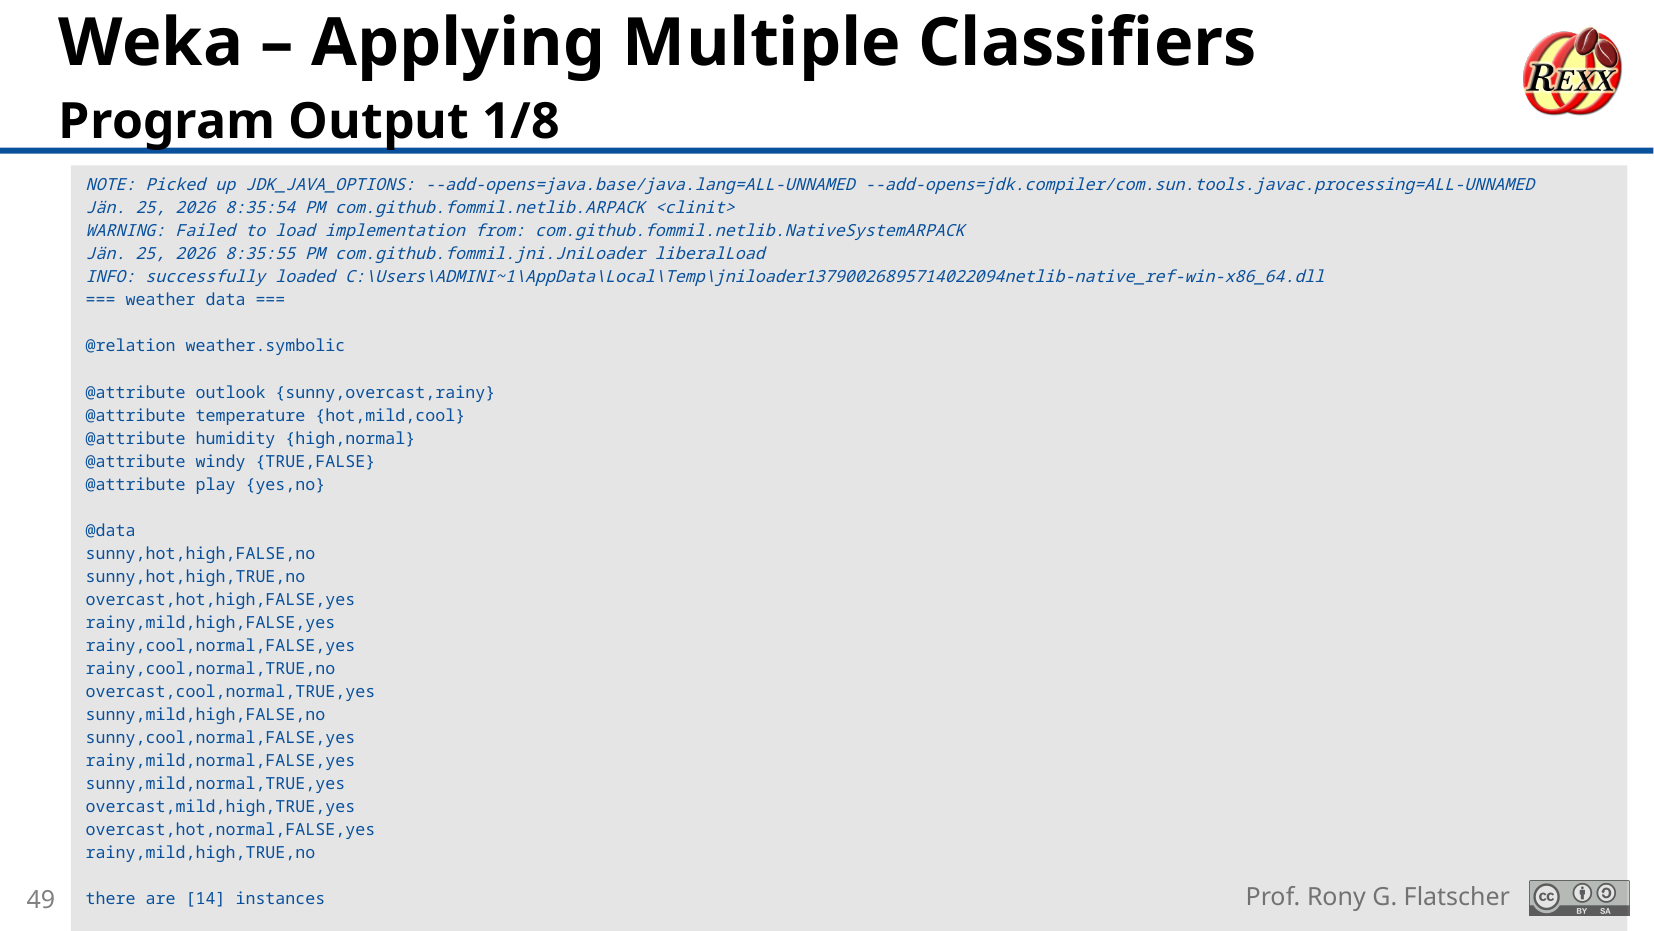

# Weka – Applying Multiple Classifiers Program Output 1/8
NOTE: Picked up JDK_JAVA_OPTIONS: --add-opens=java.base/java.lang=ALL-UNNAMED --add-opens=jdk.compiler/com.sun.tools.javac.processing=ALL-UNNAMED
Jän. 25, 2026 8:35:54 PM com.github.fommil.netlib.ARPACK <clinit>
WARNING: Failed to load implementation from: com.github.fommil.netlib.NativeSystemARPACK
Jän. 25, 2026 8:35:55 PM com.github.fommil.jni.JniLoader liberalLoad
INFO: successfully loaded C:\Users\ADMINI~1\AppData\Local\Temp\jniloader13790026895714022094netlib-native_ref-win-x86_64.dll
=== weather data ===
@relation weather.symbolic
@attribute outlook {sunny,overcast,rainy}
@attribute temperature {hot,mild,cool}
@attribute humidity {high,normal}
@attribute windy {TRUE,FALSE}
@attribute play {yes,no}
@data
sunny,hot,high,FALSE,no
sunny,hot,high,TRUE,no
overcast,hot,high,FALSE,yes
rainy,mild,high,FALSE,yes
rainy,cool,normal,FALSE,yes
rainy,cool,normal,TRUE,no
overcast,cool,normal,TRUE,yes
sunny,mild,high,FALSE,no
sunny,cool,normal,FALSE,yes
rainy,mild,normal,FALSE,yes
sunny,mild,normal,TRUE,yes
overcast,mild,high,TRUE,yes
overcast,hot,normal,FALSE,yes
rainy,mild,high,TRUE,no
there are [14] instances
… continued …